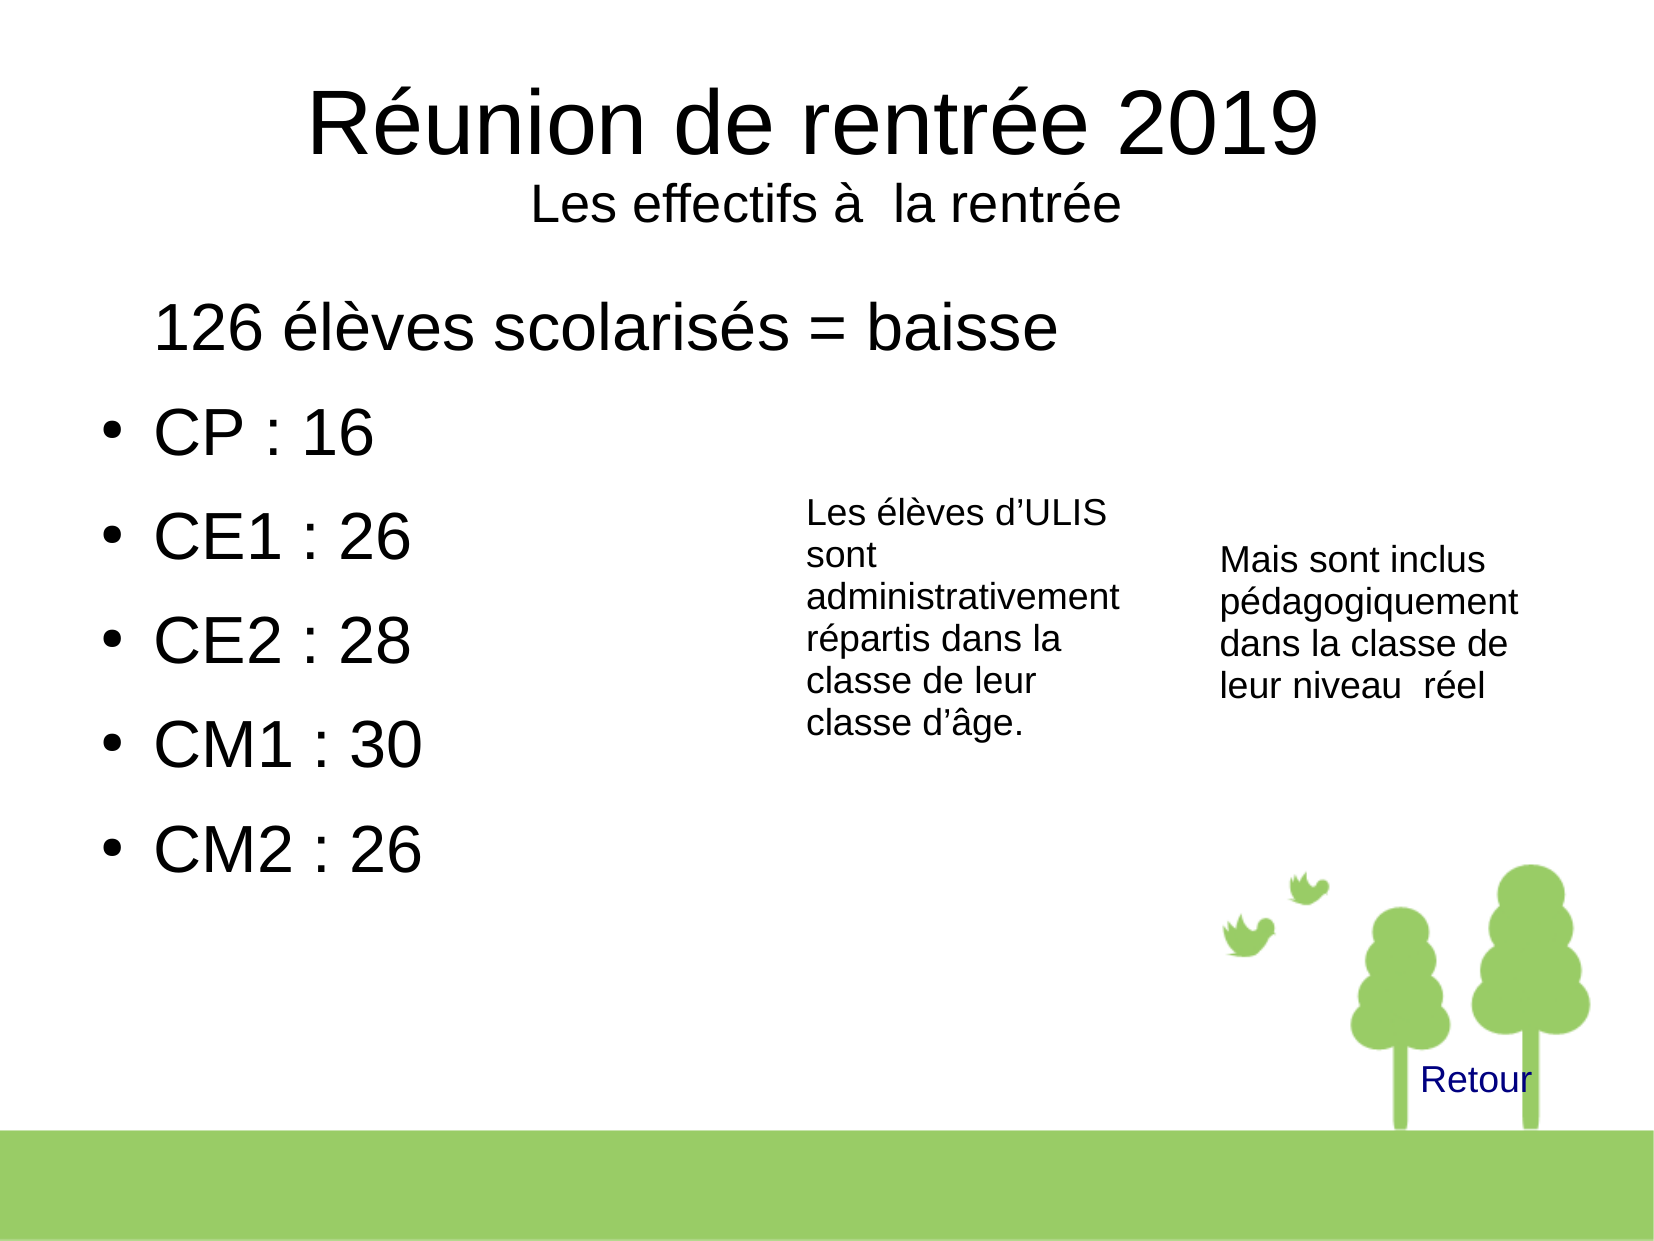

# Réunion de rentrée 2019 Les effectifs à la rentrée
126 élèves scolarisés = baisse
CP : 16
CE1 : 26
CE2 : 28
CM1 : 30
CM2 : 26
Les élèves d’ULIS sont administrativement répartis dans la classe de leur classe d’âge.
Mais sont inclus pédagogiquement dans la classe de leur niveau réel
Retour